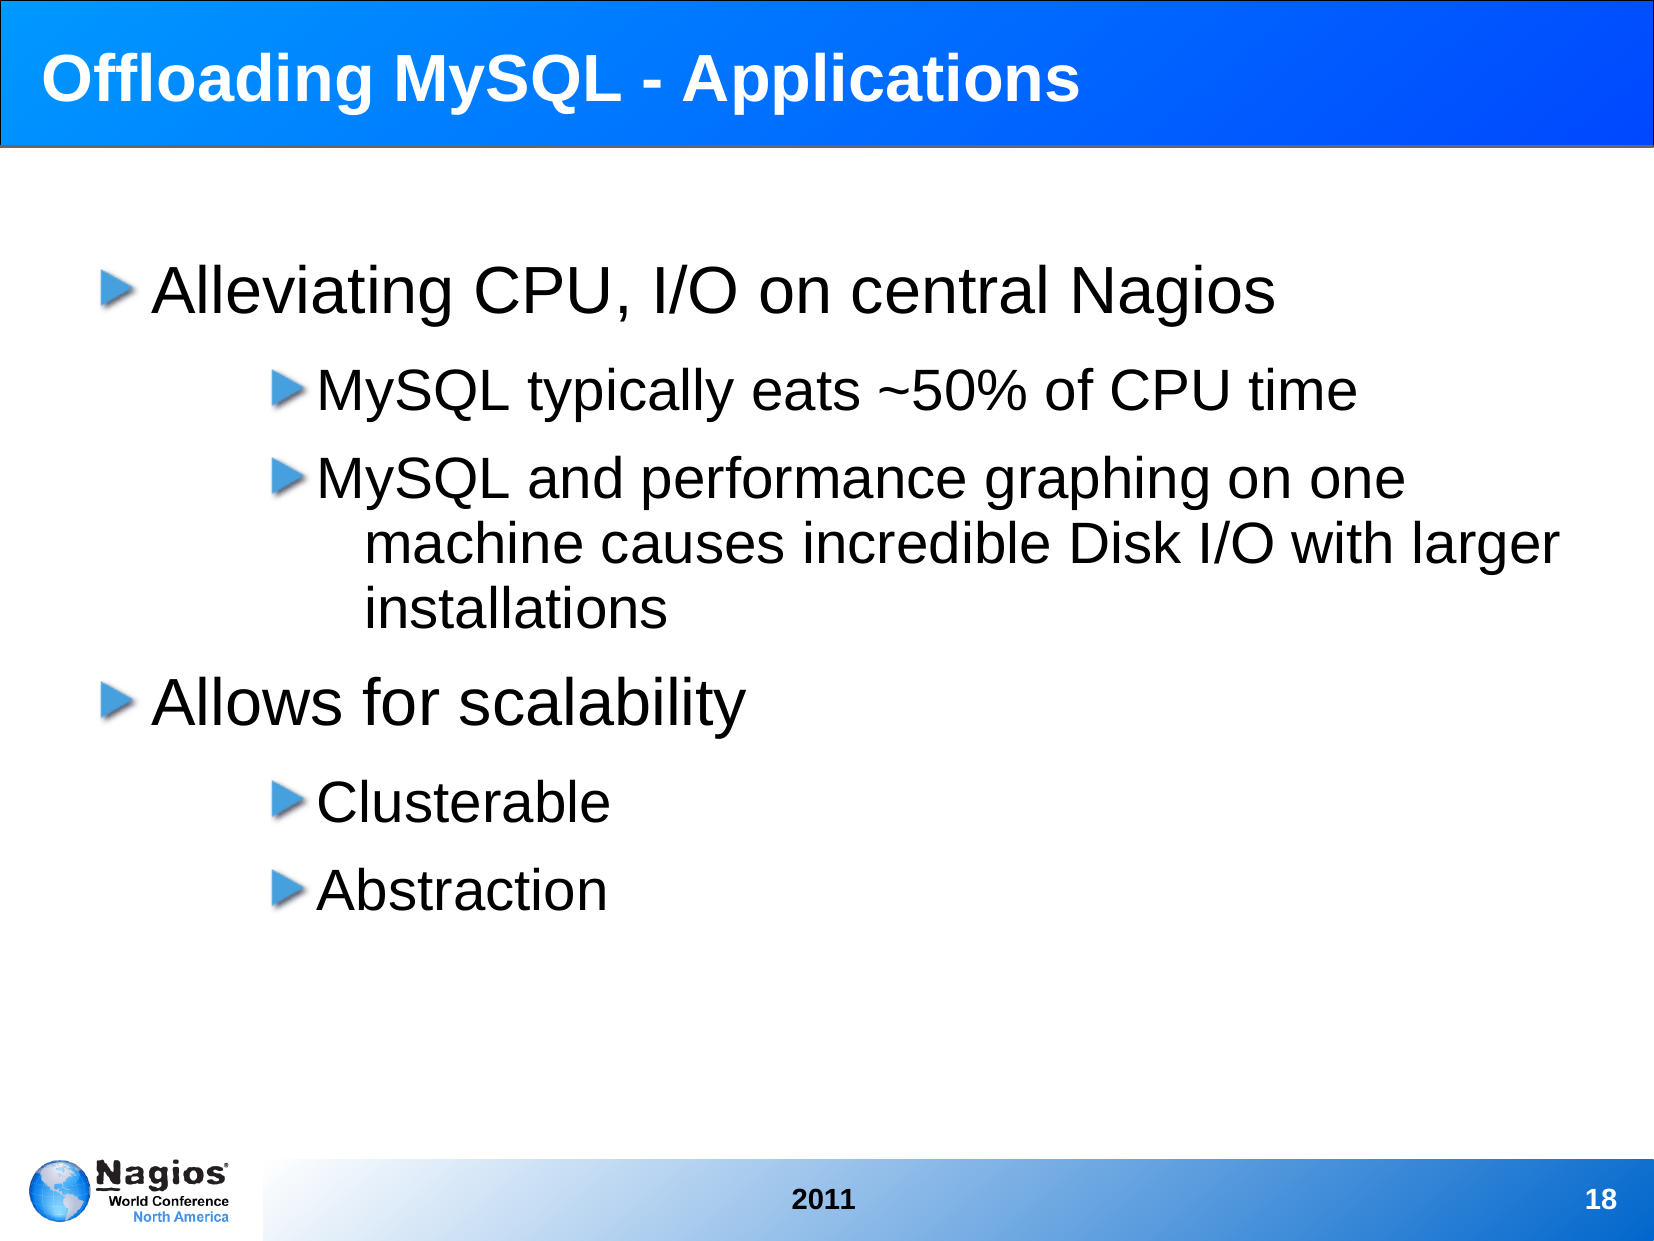

# Offloading MySQL - Applications
Alleviating CPU, I/O on central Nagios
MySQL typically eats ~50% of CPU time
MySQL and performance graphing on one machine causes incredible Disk I/O with larger installations
Allows for scalability
Clusterable
Abstraction
2011
18